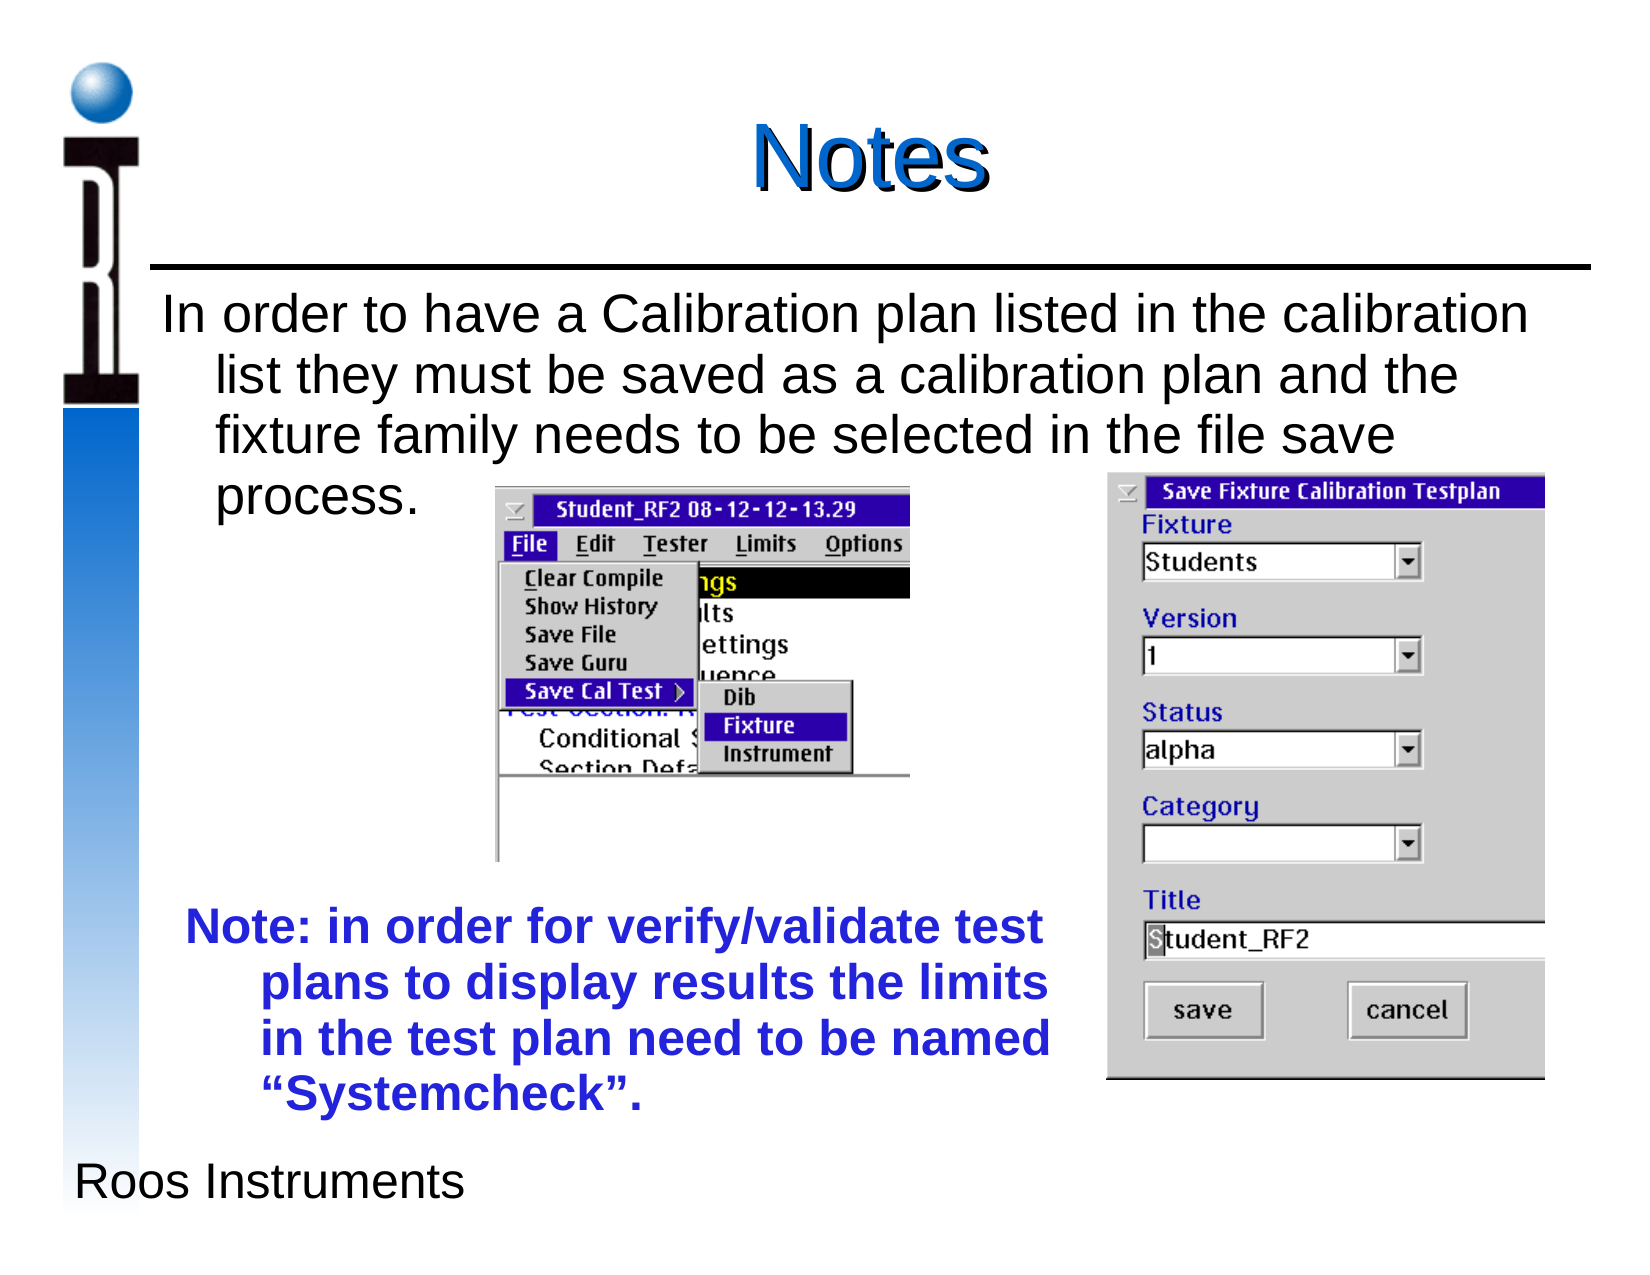

# Notes
In order to have a Calibration plan listed in the calibration list they must be saved as a calibration plan and the fixture family needs to be selected in the file save process.
Note: in order for verify/validate test
	plans to display results the limits
	in the test plan need to be named
	“Systemcheck”.